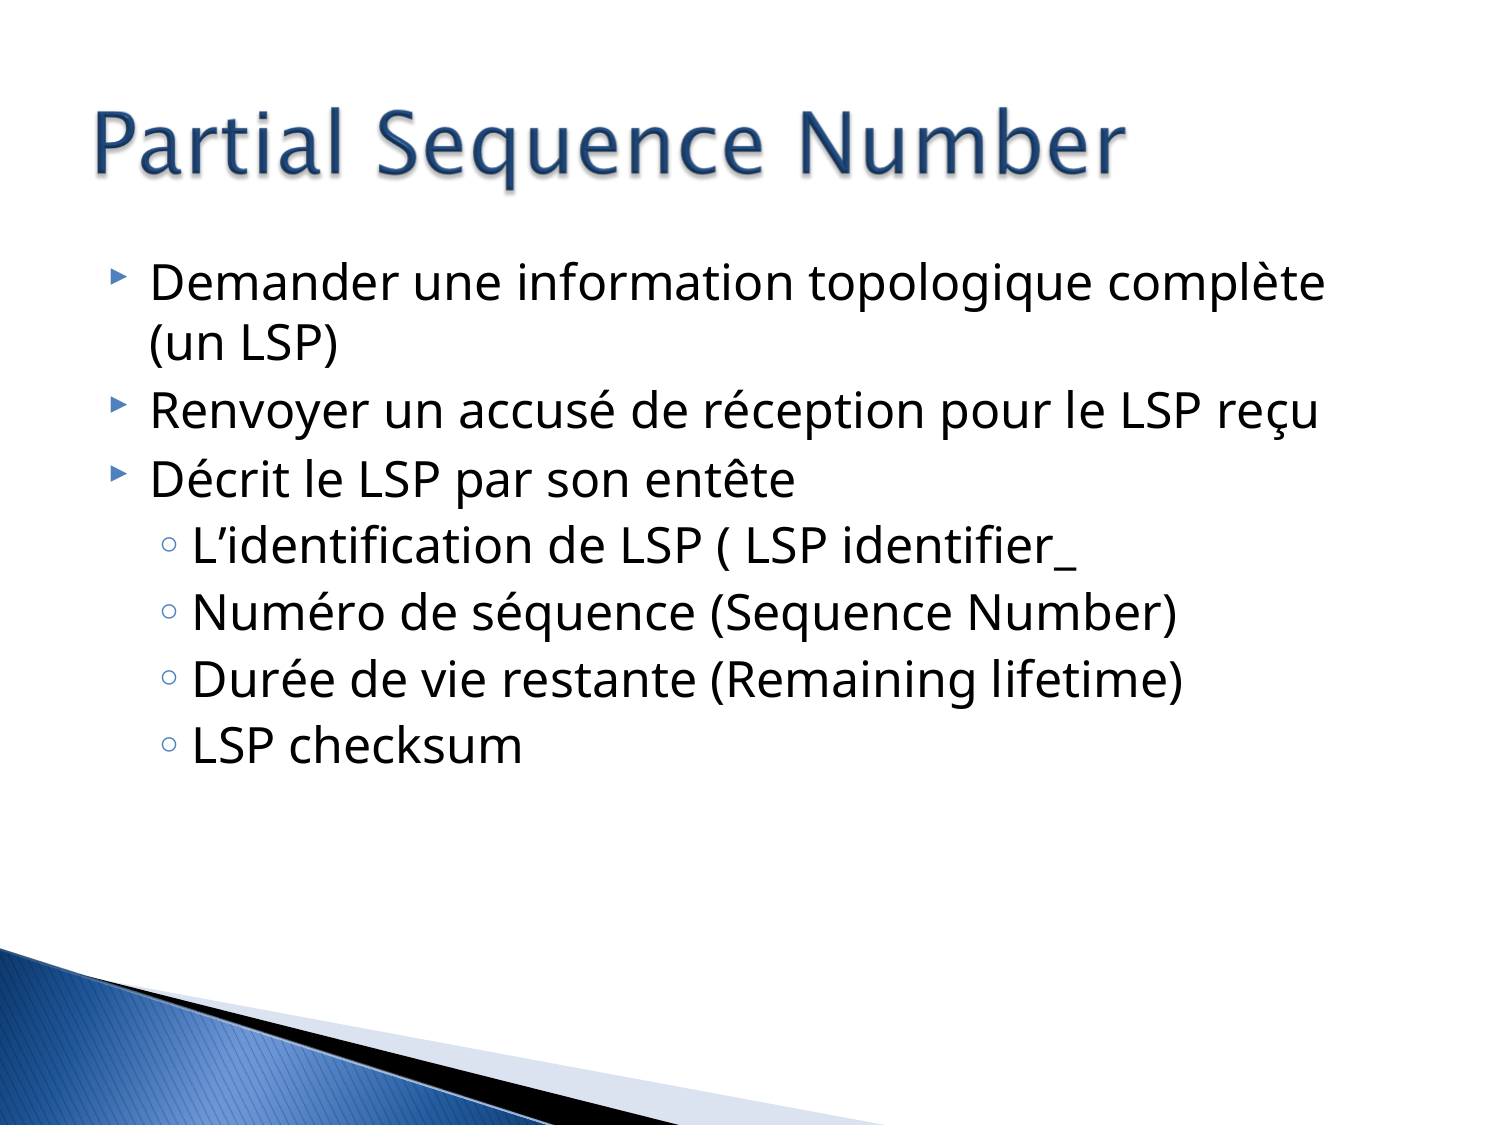

# Demander une information topologique complète (un LSP)
Renvoyer un accusé de réception pour le LSP reçu
Décrit le LSP par son entête
L’identification de LSP ( LSP identifier_
Numéro de séquence (Sequence Number)
Durée de vie restante (Remaining lifetime)
LSP checksum